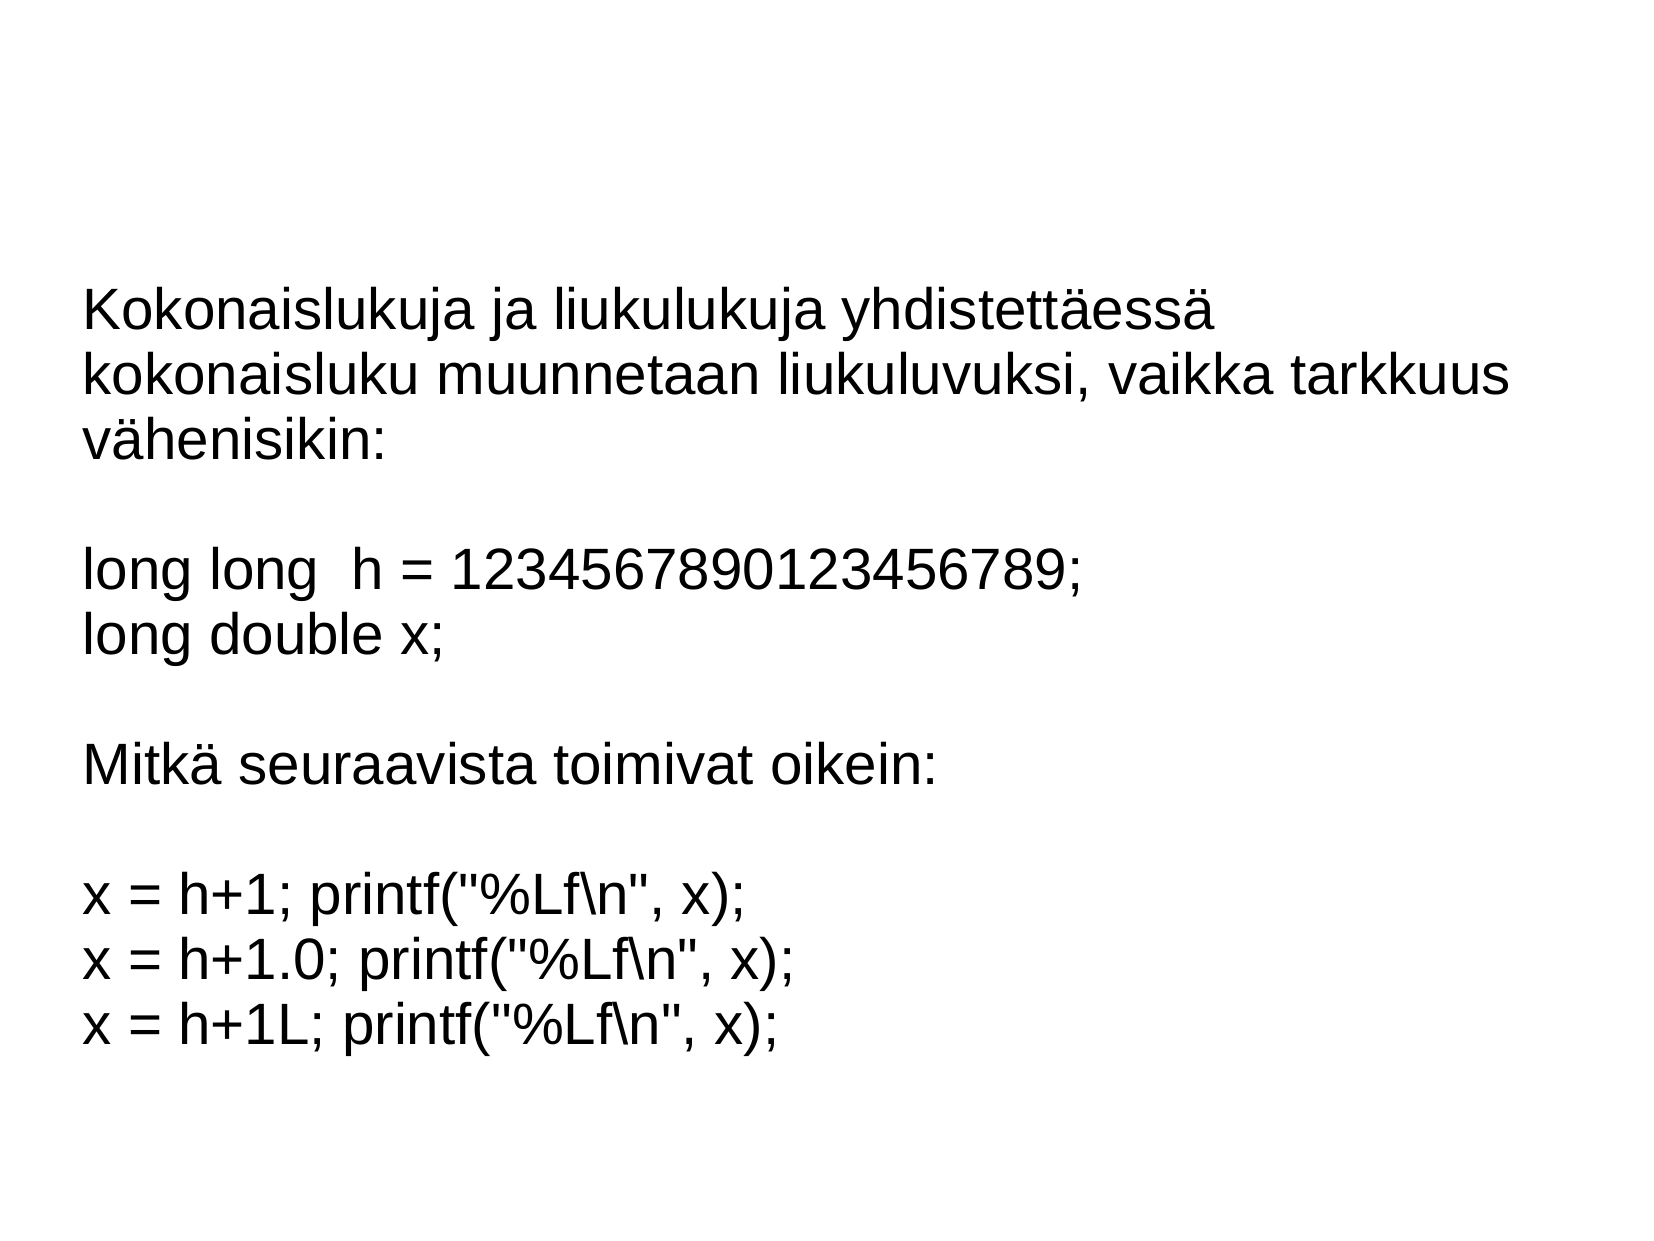

Kokonaislukuja ja liukulukuja yhdistettäessä kokonaisluku muunnetaan liukuluvuksi, vaikka tarkkuus vähenisikin:
long long h = 1234567890123456789;
long double x;
Mitkä seuraavista toimivat oikein:
x = h+1; printf("%Lf\n", x);
x = h+1.0; printf("%Lf\n", x);
x = h+1L; printf("%Lf\n", x);